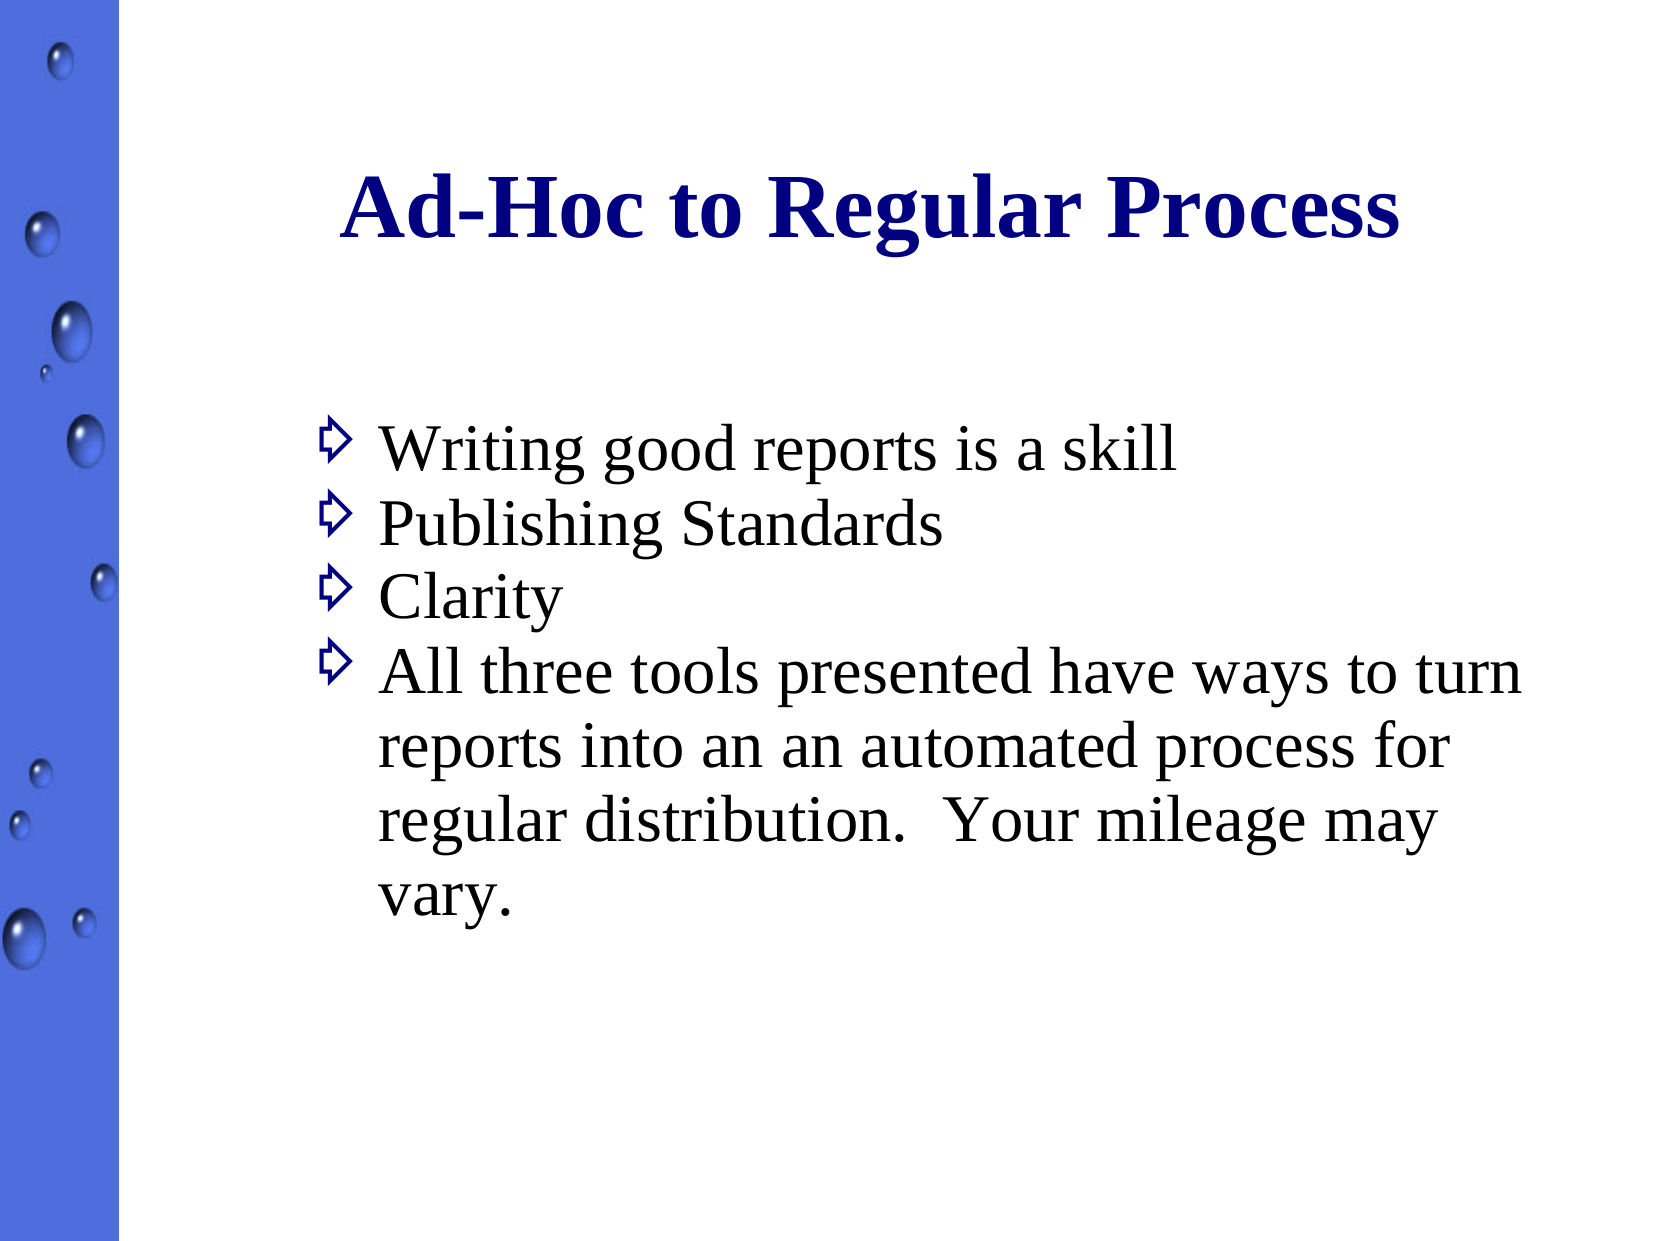

# Ad-Hoc to Regular Process
Writing good reports is a skill
Publishing Standards
Clarity
All three tools presented have ways to turn reports into an an automated process for regular distribution. Your mileage may vary.